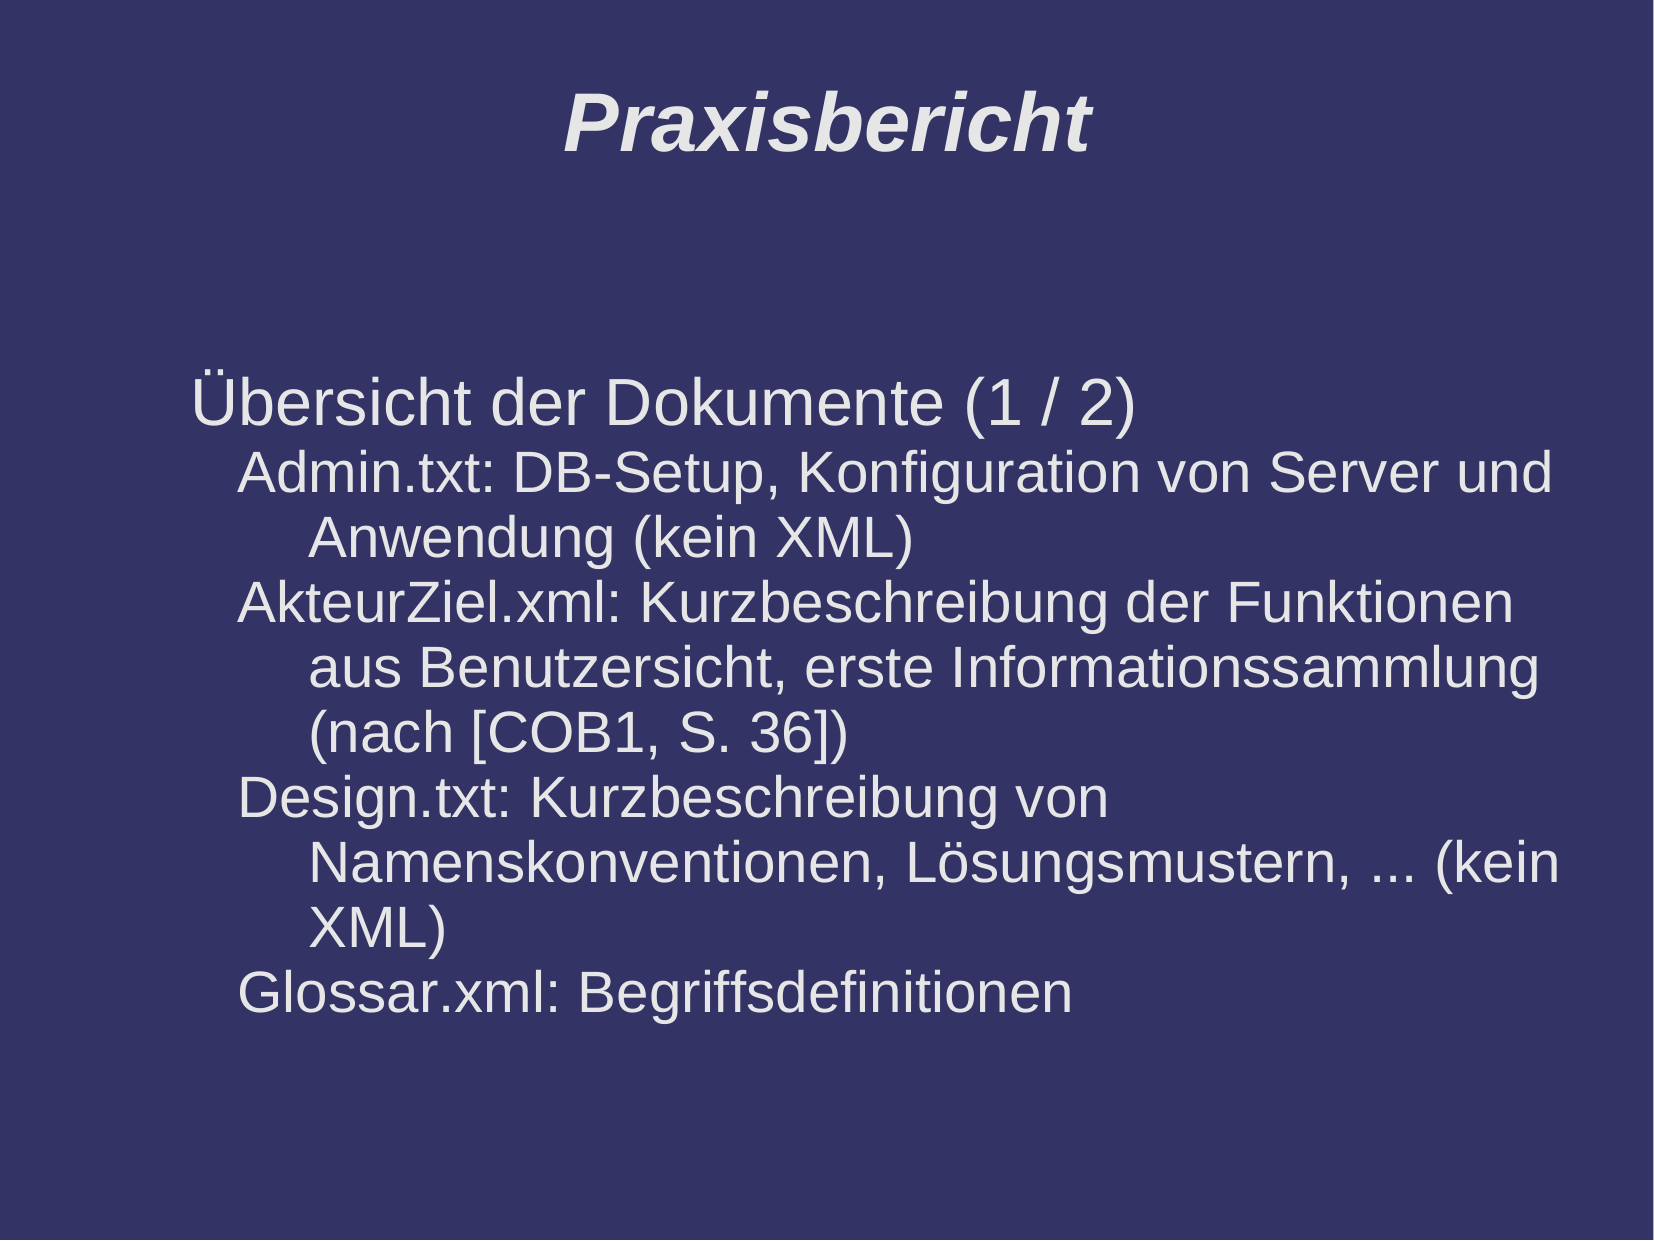

# Praxisbericht
Übersicht der Dokumente (1 / 2)
Admin.txt: DB-Setup, Konfiguration von Server und Anwendung (kein XML)
AkteurZiel.xml: Kurzbeschreibung der Funktionen aus Benutzersicht, erste Informationssammlung (nach [COB1, S. 36])
Design.txt: Kurzbeschreibung von Namenskonventionen, Lösungsmustern, ... (kein XML)
Glossar.xml: Begriffsdefinitionen